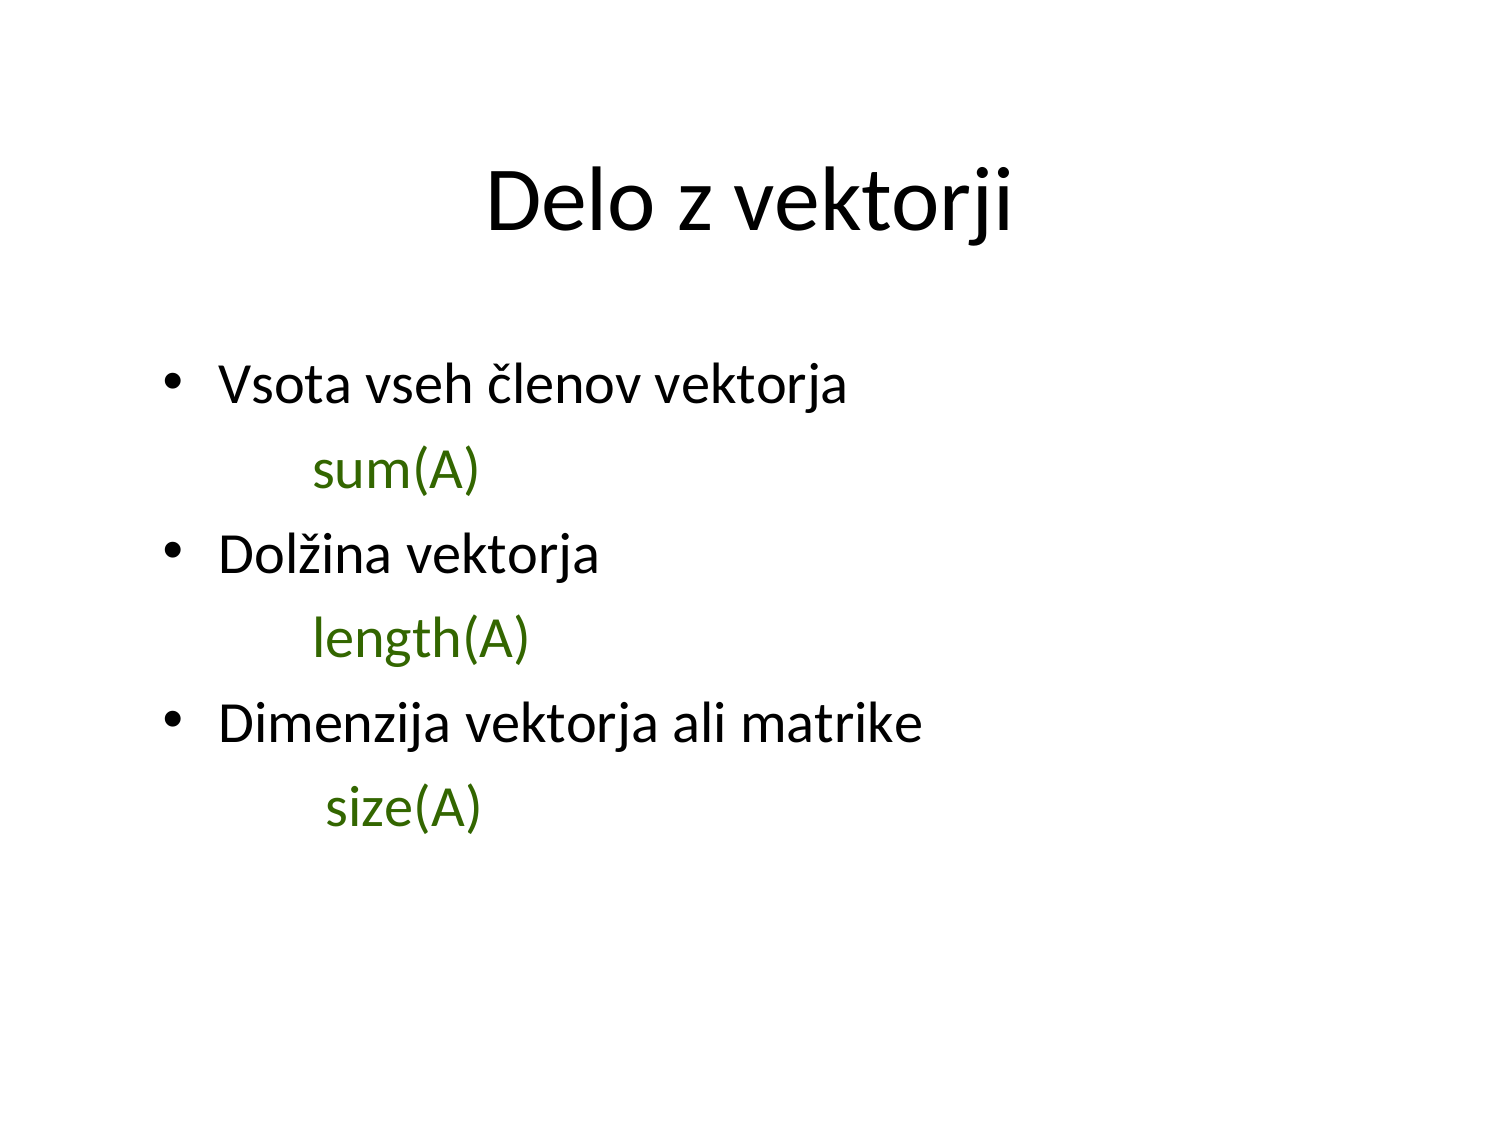

# Delo z vektorji
Vsota vseh členov vektorja
		sum(A)
Dolžina vektorja
		length(A)
Dimenzija vektorja ali matrike
		 size(A)